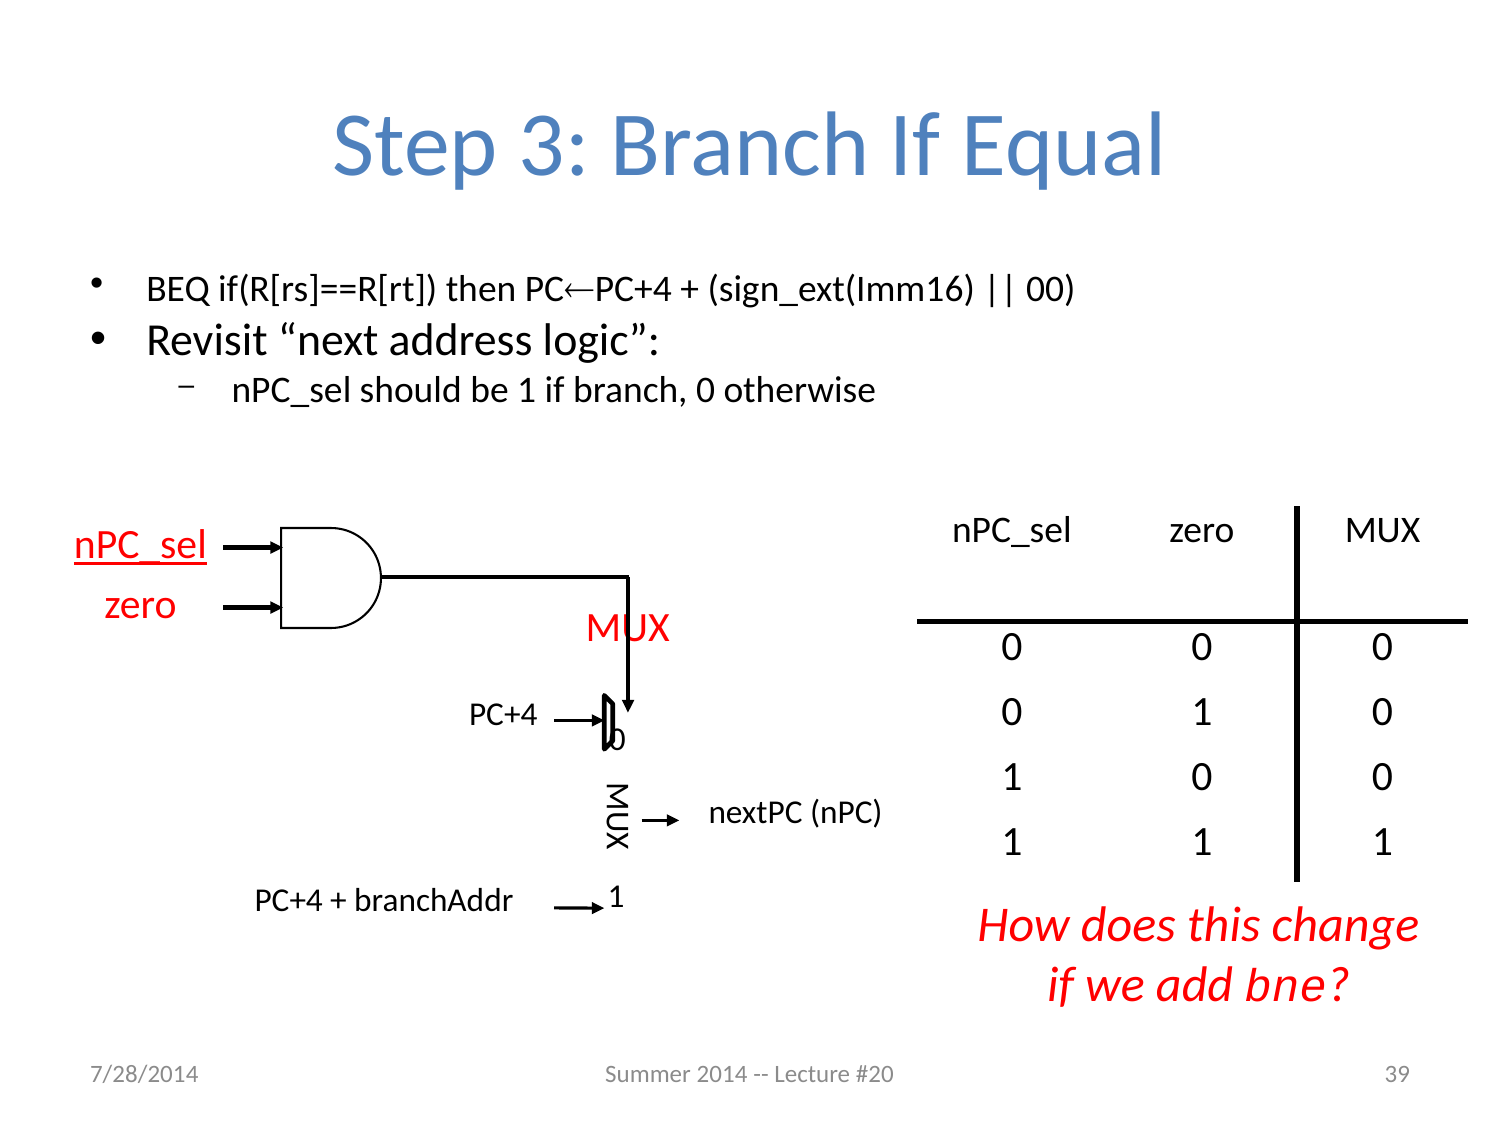

# Step 3: Branch If Equal
BEQ if(R[rs]==R[rt]) then PCPC+4 + (sign_ext(Imm16) || 00)
Revisit “next address logic”:
nPC_sel should be 1 if branch, 0 otherwise
| nPC\_sel | zero | MUX |
| --- | --- | --- |
| 0 | 0 | 0 |
| 0 | 1 | 0 |
| 1 | 0 | 0 |
| 1 | 1 | 1 |
nPC_sel
zero
MUX
PC+4
0
MUX
nextPC (nPC)
1
PC+4 + branchAddr
How does this change
if we add bne?
7/28/2014
Summer 2014 -- Lecture #20